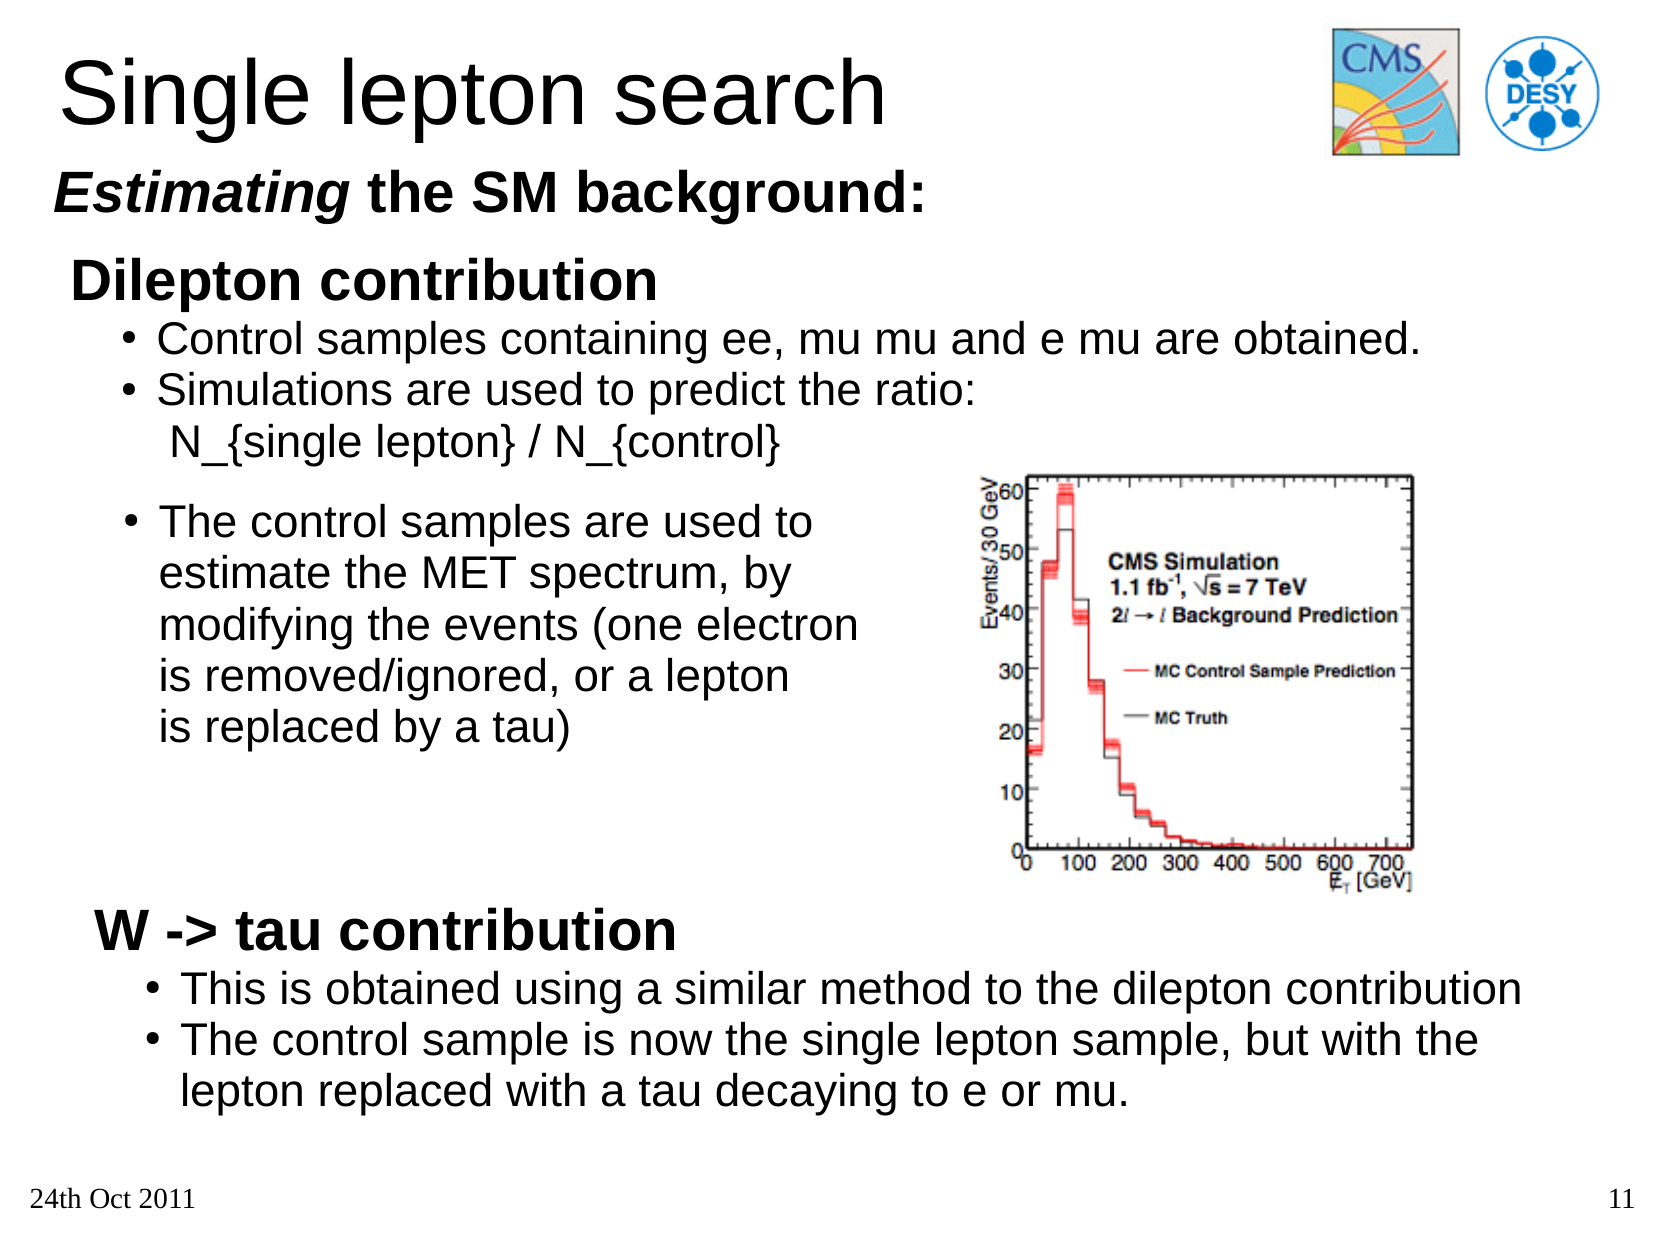

# Single lepton search
Estimating the SM background:
Dilepton contribution
Control samples containing ee, mu mu and e mu are obtained.
Simulations are used to predict the ratio:
 N_{single lepton} / N_{control}
The control samples are used to
estimate the MET spectrum, by
modifying the events (one electron
is removed/ignored, or a lepton
is replaced by a tau)
W -> tau contribution
This is obtained using a similar method to the dilepton contribution
The control sample is now the single lepton sample, but with the
lepton replaced with a tau decaying to e or mu.
24th Oct 2011
11